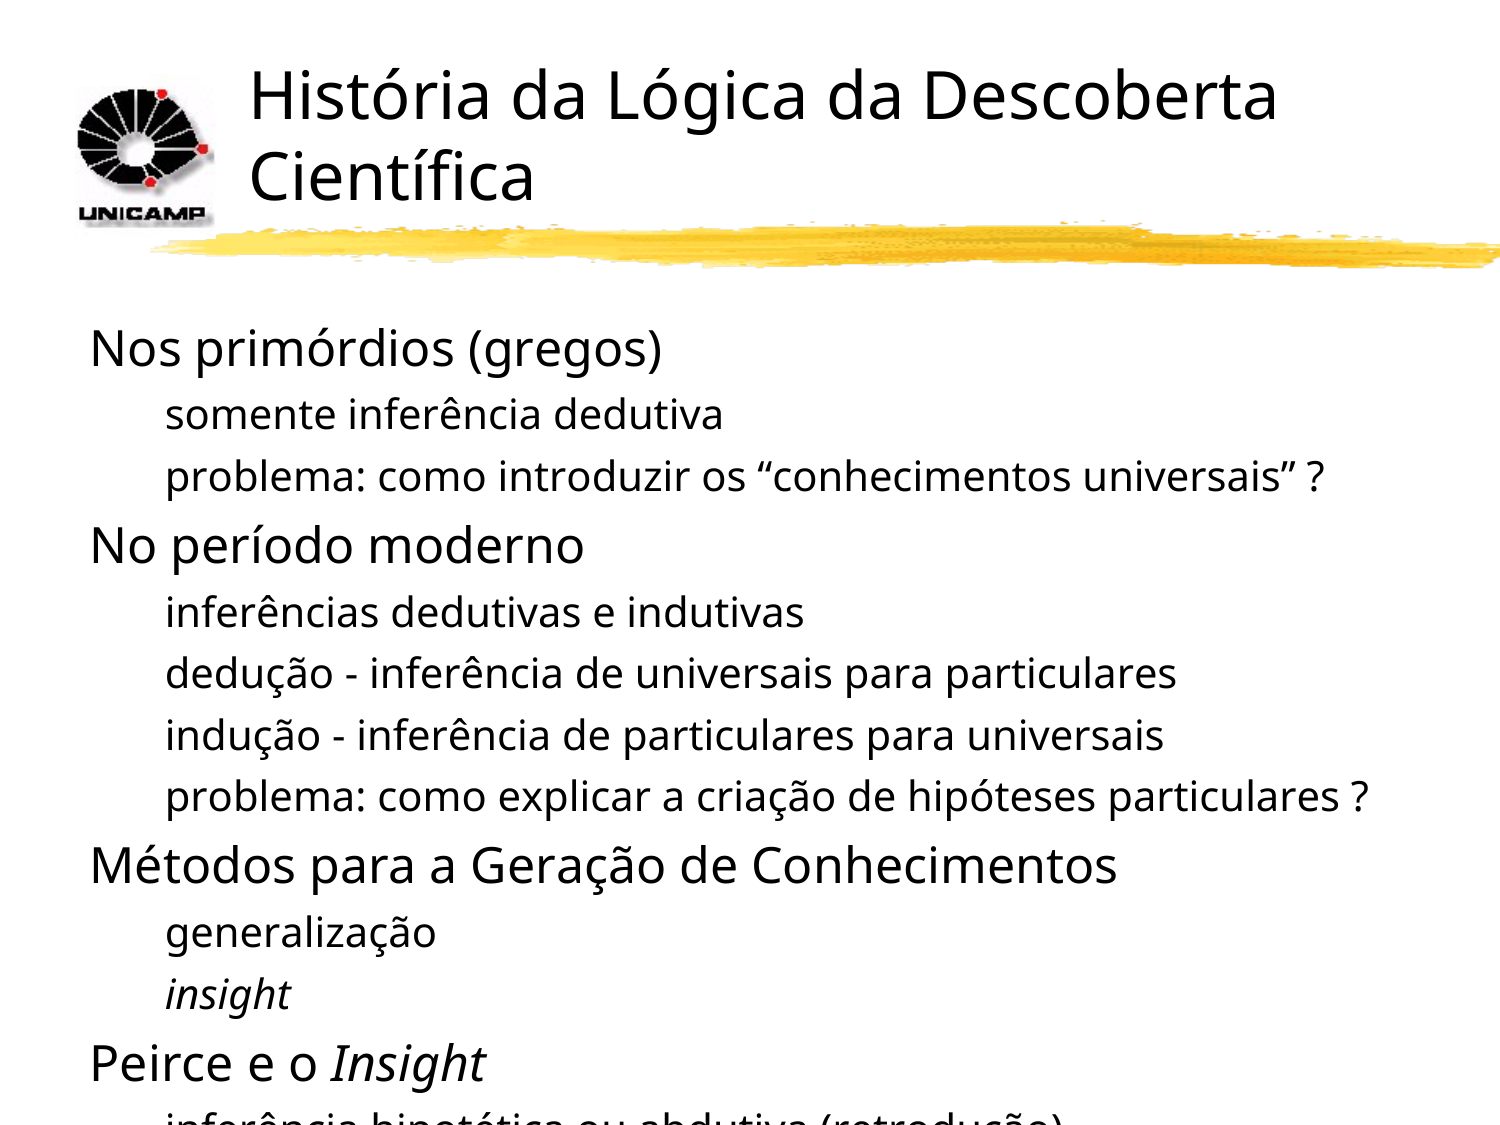

# História da Lógica da Descoberta Científica
Nos primórdios (gregos)
somente inferência dedutiva
problema: como introduzir os “conhecimentos universais” ?
No período moderno
inferências dedutivas e indutivas
dedução - inferência de universais para particulares
indução - inferência de particulares para universais
problema: como explicar a criação de hipóteses particulares ?
Métodos para a Geração de Conhecimentos
generalização
insight
Peirce e o Insight
inferência hipotética ou abdutiva (retrodução)